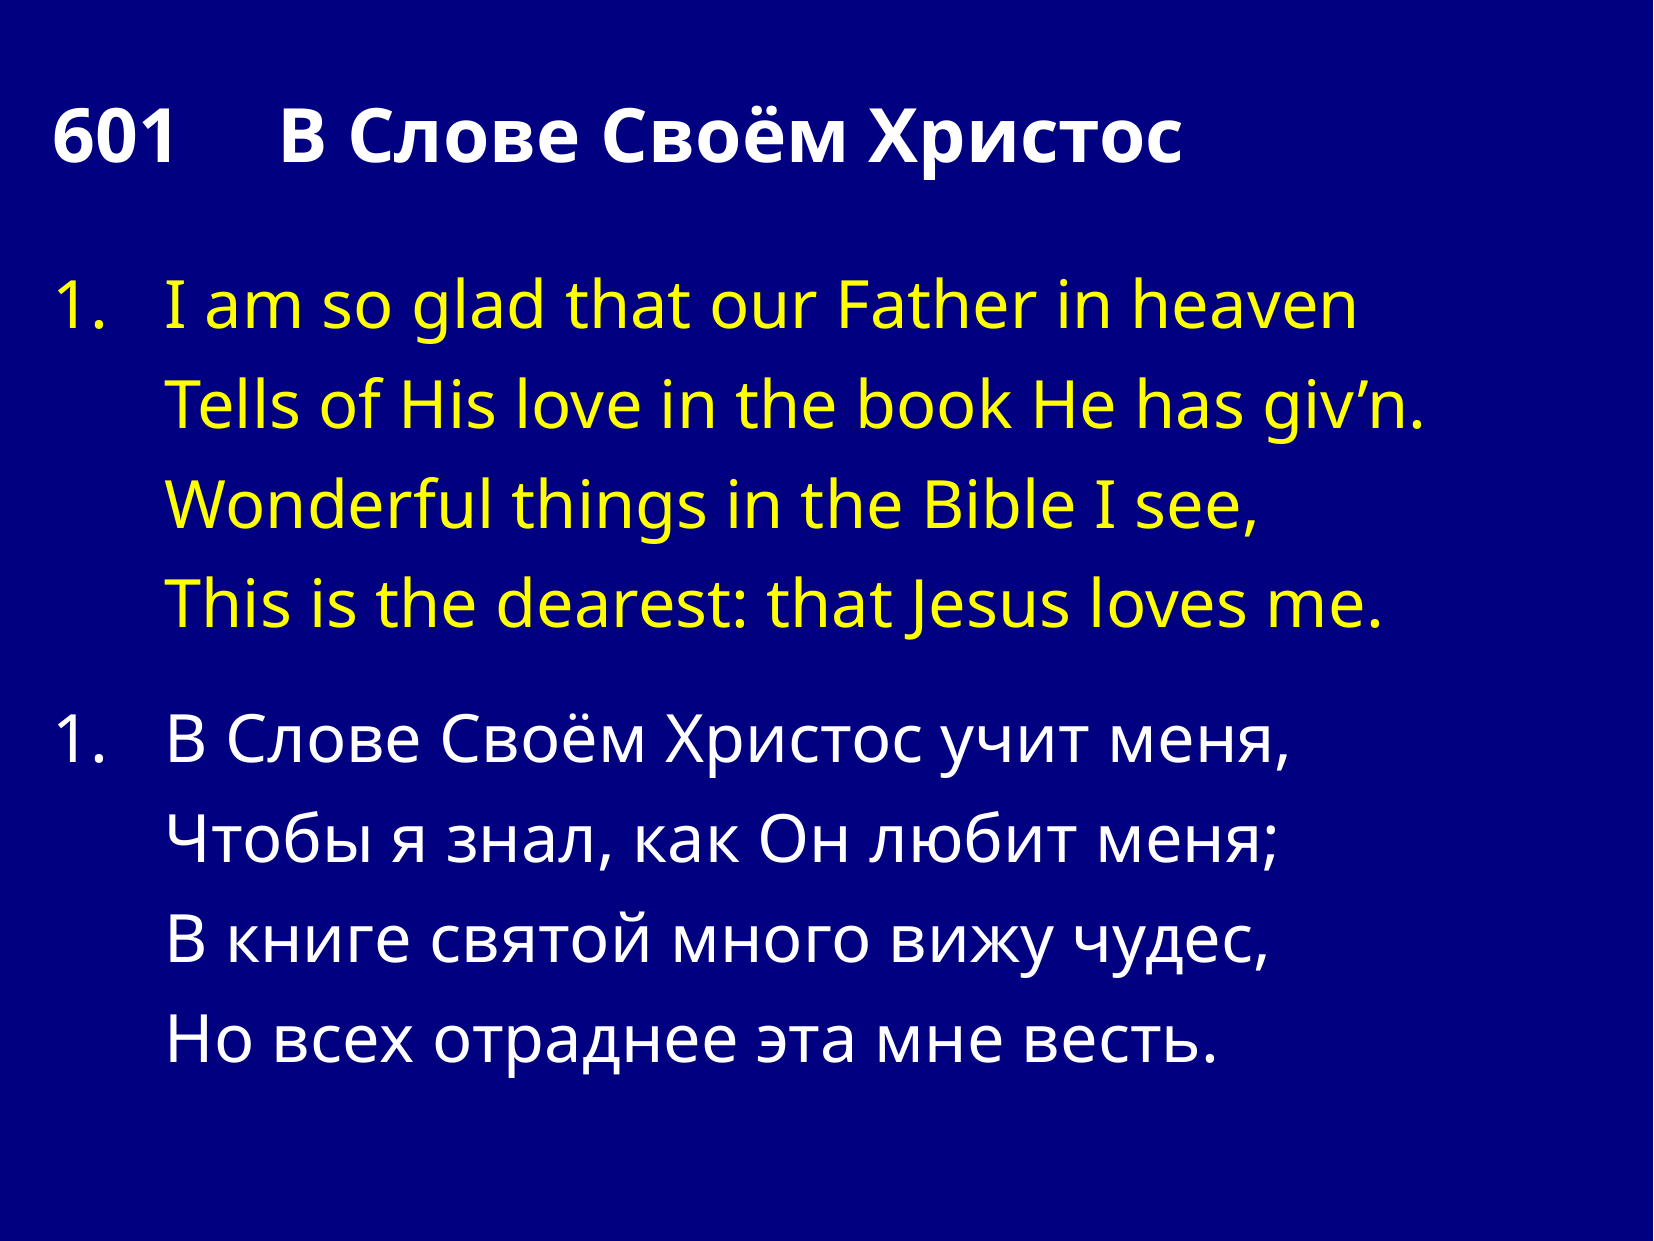

601	В Слове Своём Христос
1.	I am so glad that our Father in heaven
	Tells of His love in the book He has giv’n.
	Wonderful things in the Bible I see,
	This is the dearest: that Jesus loves me.
1.	В Слове Своём Христос учит меня,
	Чтобы я знал, как Он любит меня;
	В книге святой много вижу чудес,
	Но всех отраднее эта мне весть.